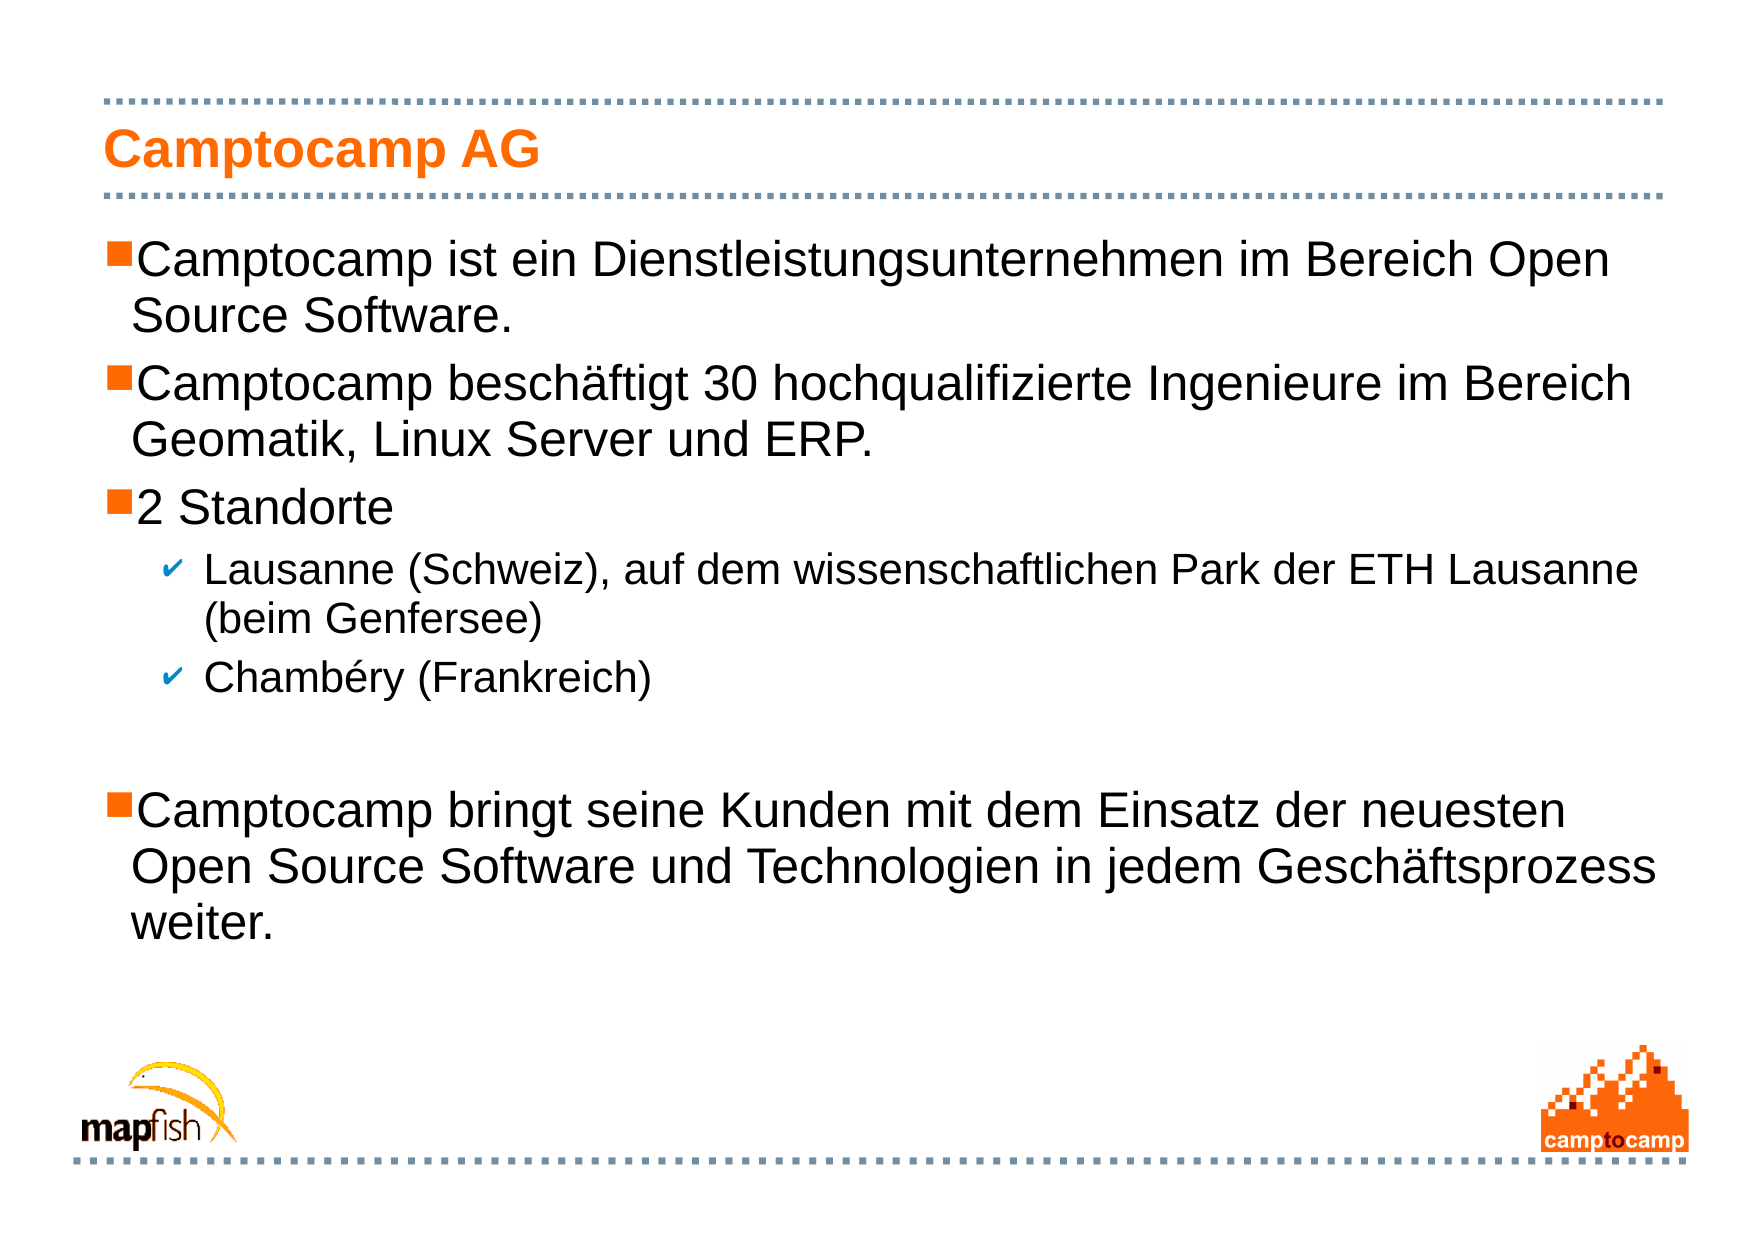

# Camptocamp AG
Camptocamp ist ein Dienstleistungsunternehmen im Bereich Open Source Software.
Camptocamp beschäftigt 30 hochqualifizierte Ingenieure im Bereich Geomatik, Linux Server und ERP.
2 Standorte
Lausanne (Schweiz), auf dem wissenschaftlichen Park der ETH Lausanne (beim Genfersee)
Chambéry (Frankreich)
Camptocamp bringt seine Kunden mit dem Einsatz der neuesten Open Source Software und Technologien in jedem Geschäftsprozess weiter.